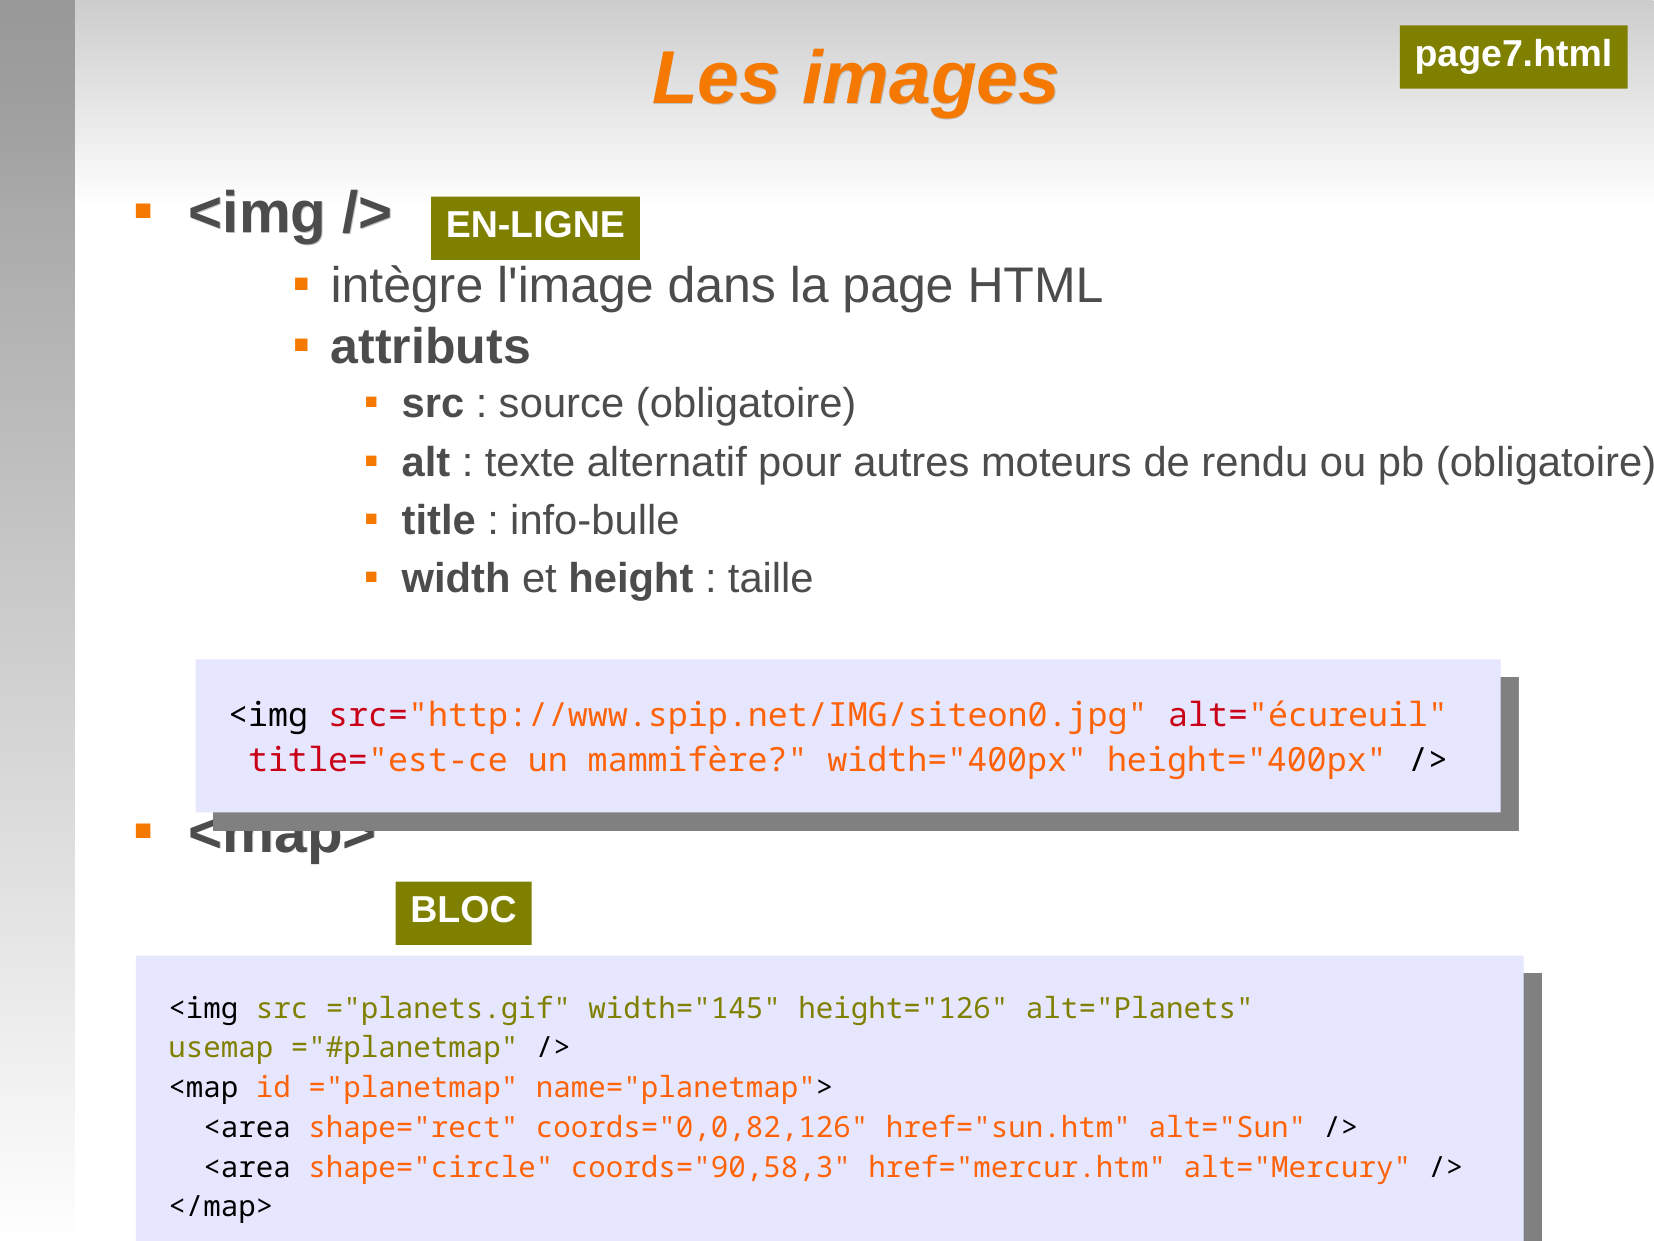

# Les images
page7.html
<img />
intègre l'image dans la page HTML
attributs
src : source (obligatoire)
alt : texte alternatif pour autres moteurs de rendu ou pb (obligatoire)
title : info-bulle
width et height : taille
<map>
EN-LIGNE
<img src="http://www.spip.net/IMG/siteon0.jpg" alt="écureuil"
 title="est-ce un mammifère?" width="400px" height="400px" />
BLOC
<img src ="planets.gif" width="145" height="126" alt="Planets"
usemap ="#planetmap" />
<map id ="planetmap" name="planetmap">
 <area shape="rect" coords="0,0,82,126" href="sun.htm" alt="Sun" />
 <area shape="circle" coords="90,58,3" href="mercur.htm" alt="Mercury" />
</map>